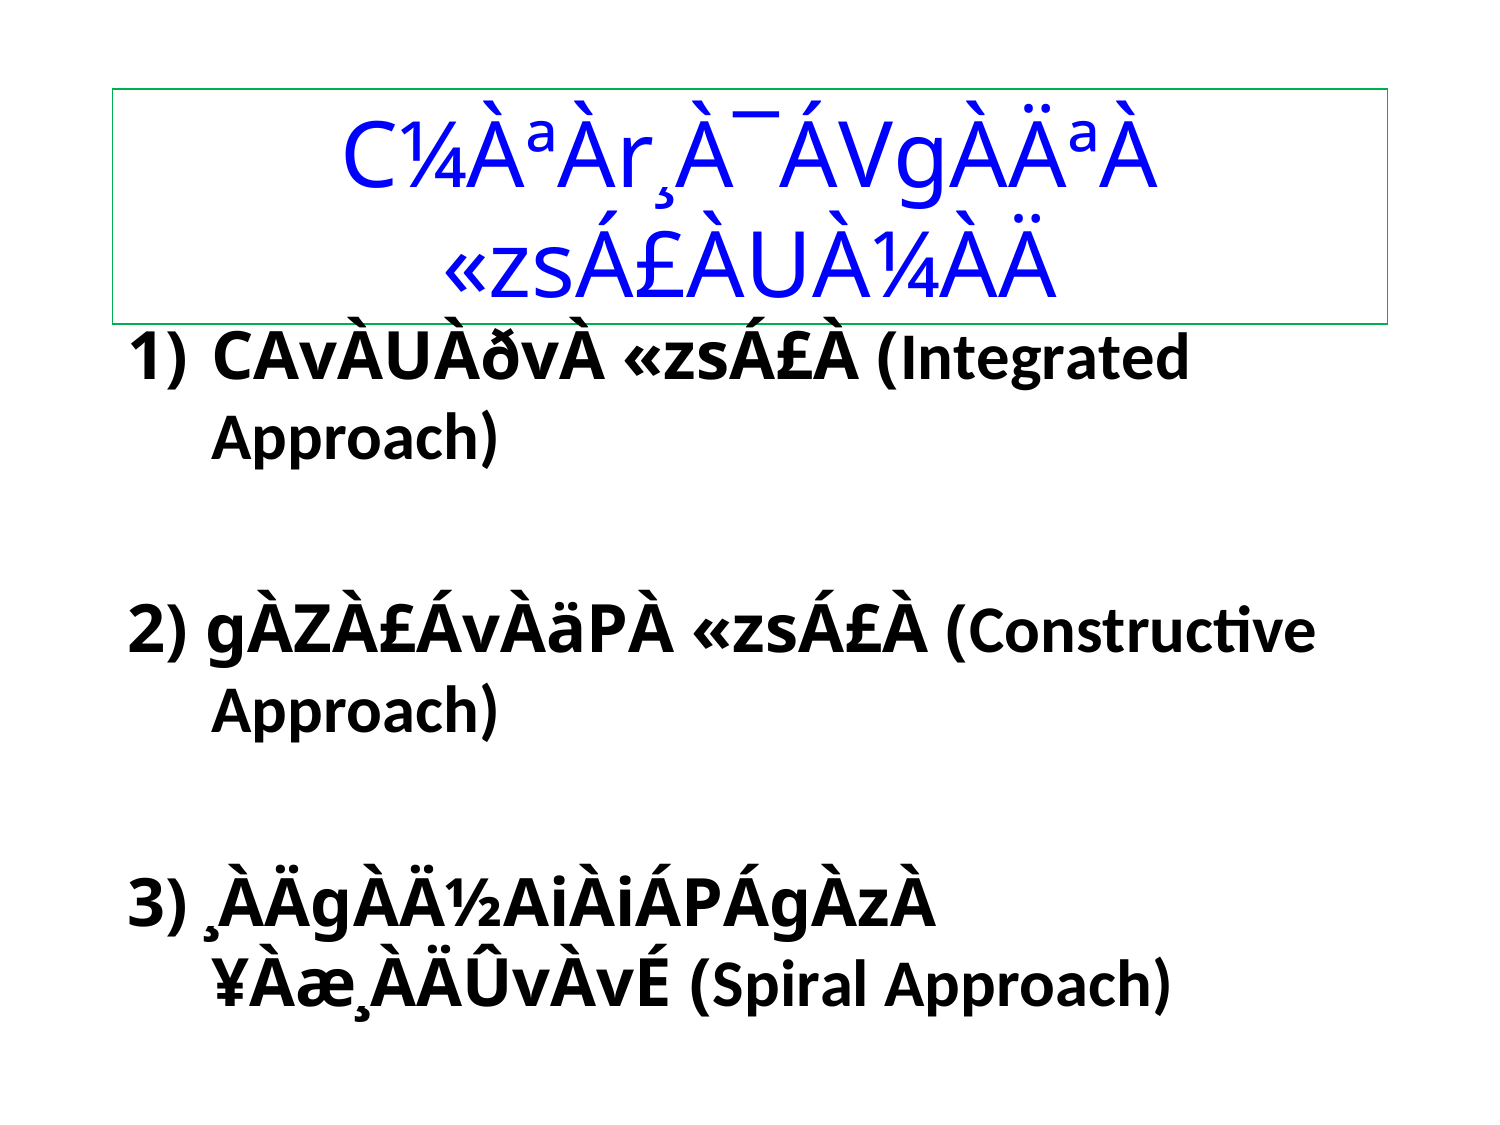

# C¼ÀªÀr¸À¯ÁVgÀÄªÀ «zsÁ£ÀUÀ¼ÀÄ
CAvÀUÀðvÀ «zsÁ£À (Integrated Approach)
2) gÀZÀ£ÁvÀäPÀ «zsÁ£À (Constructive Approach)
3) ¸ÀÄgÀÄ½AiÀiÁPÁgÀzÀ ¥Àæ¸ÀÄÛvÀvÉ (Spiral Approach)